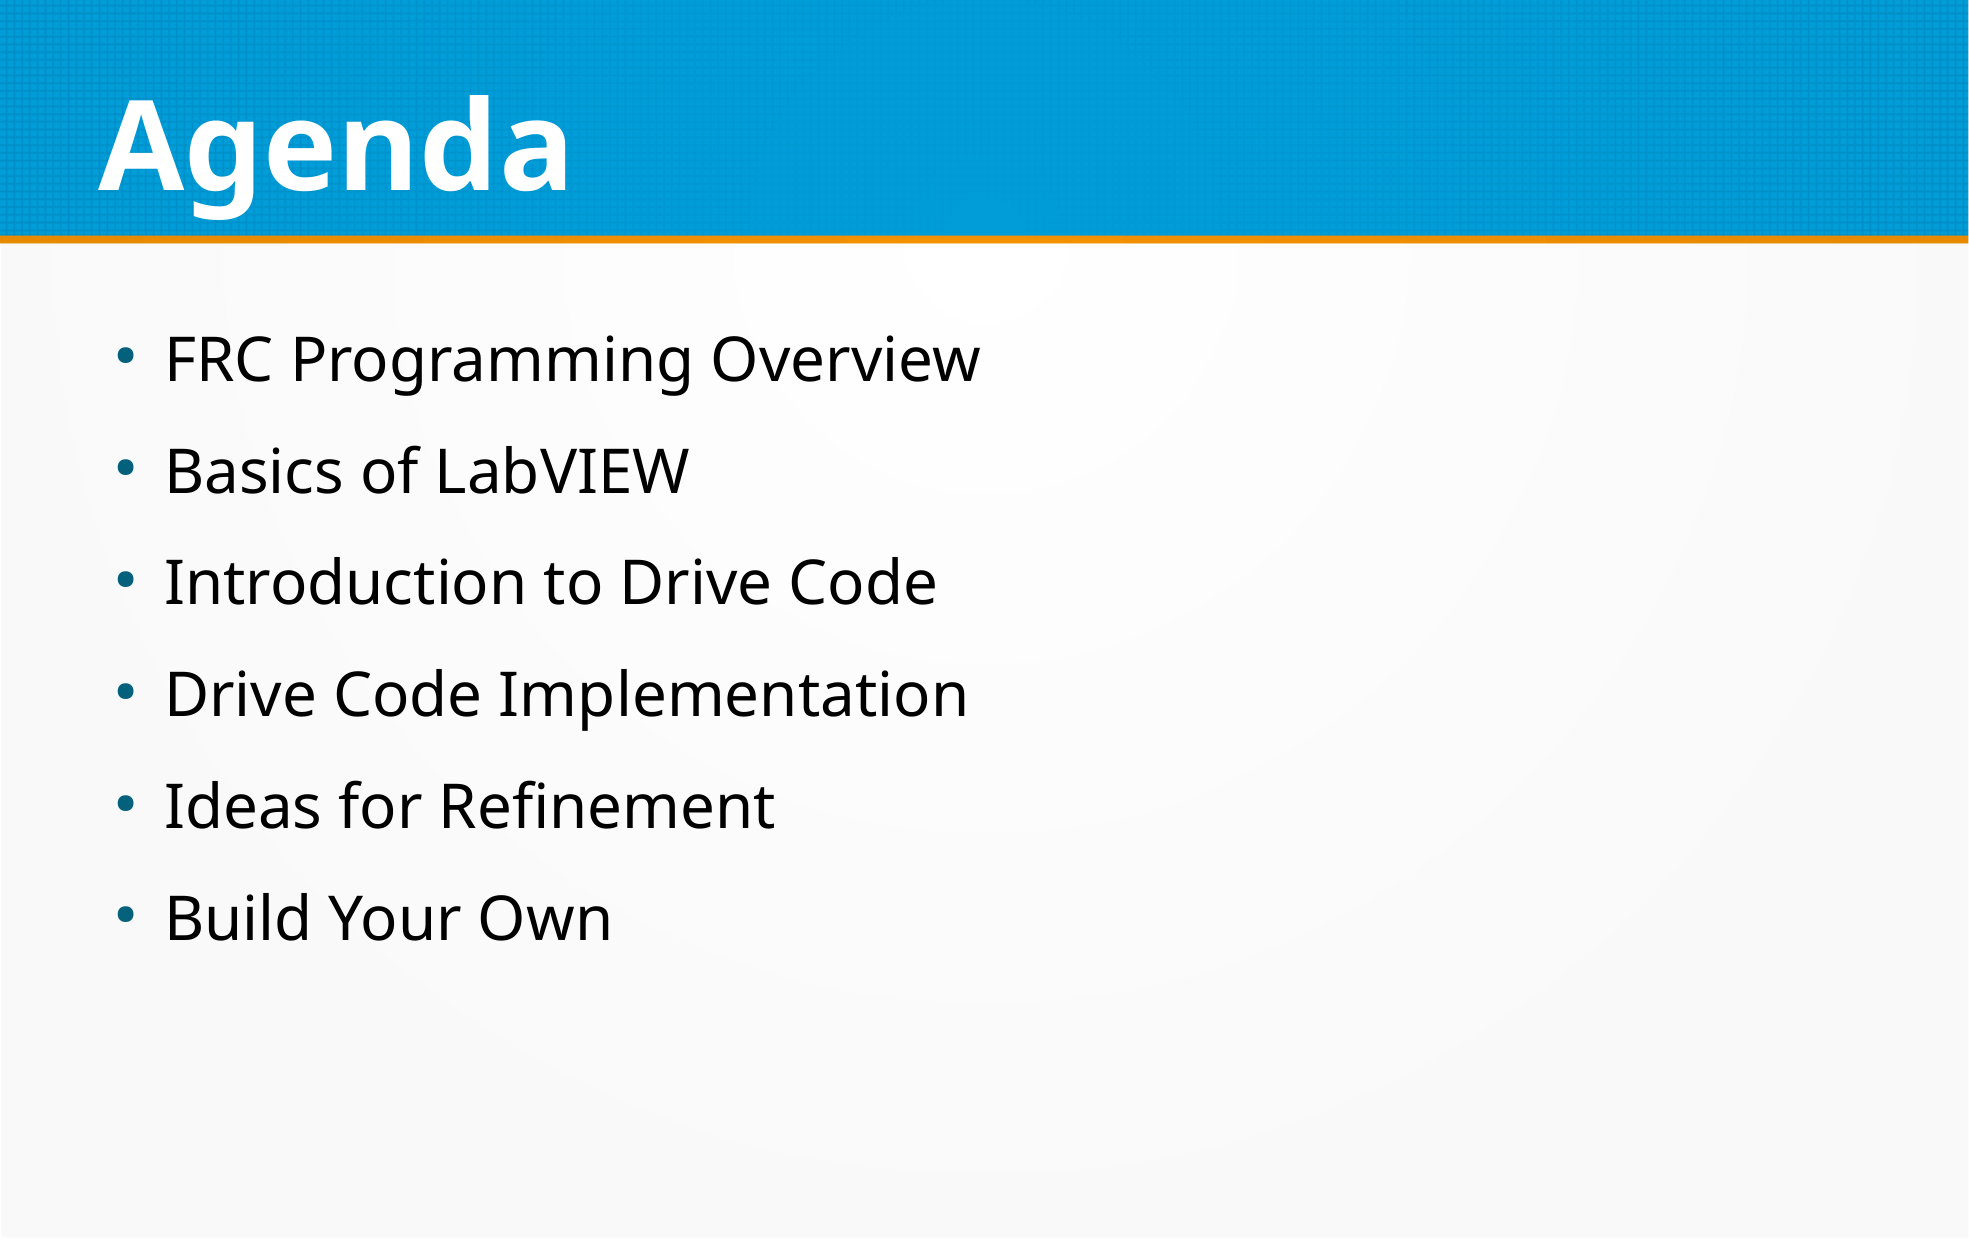

# Agenda
FRC Programming Overview
Basics of LabVIEW
Introduction to Drive Code
Drive Code Implementation
Ideas for Refinement
Build Your Own